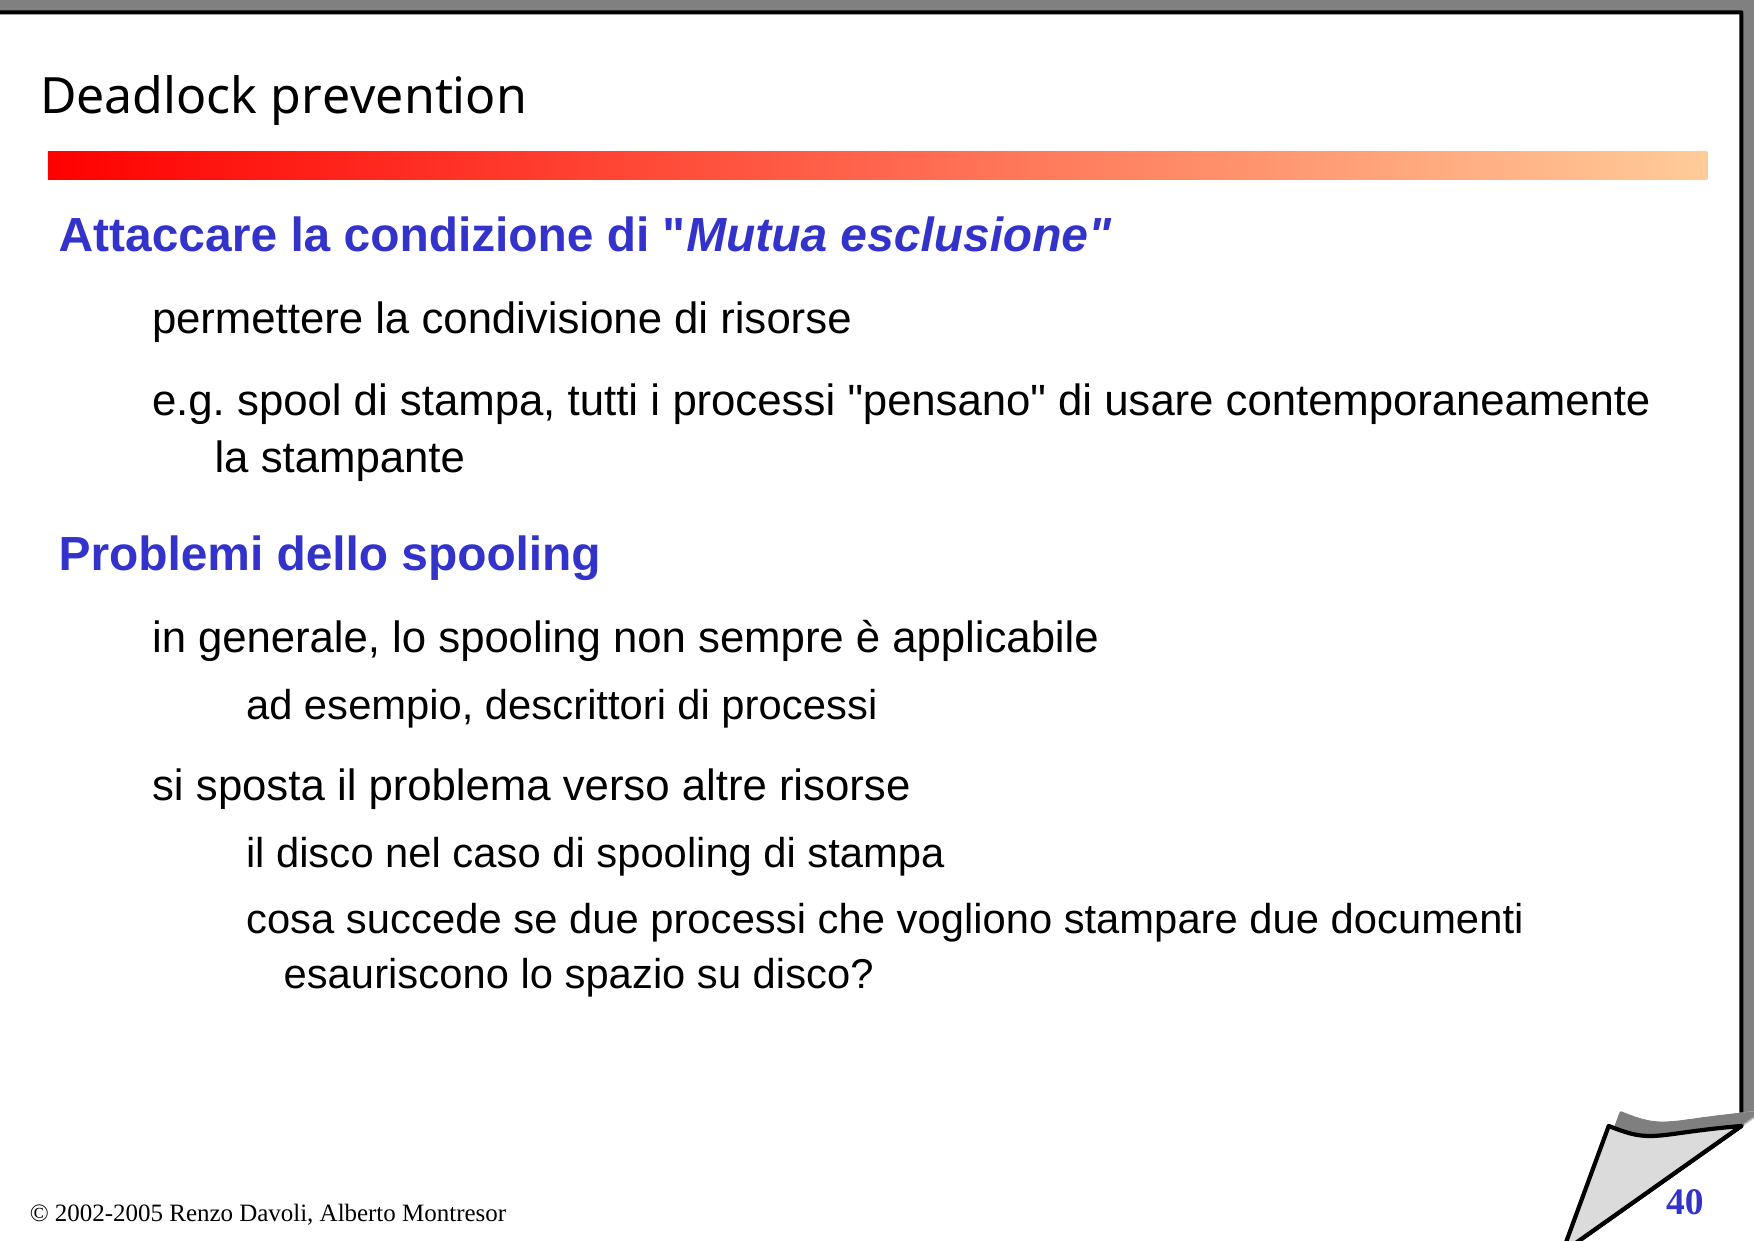

# Deadlock prevention
Attaccare la condizione di "Mutua esclusione"
permettere la condivisione di risorse
e.g. spool di stampa, tutti i processi "pensano" di usare contemporaneamente la stampante
Problemi dello spooling
in generale, lo spooling non sempre è applicabile
ad esempio, descrittori di processi
si sposta il problema verso altre risorse
il disco nel caso di spooling di stampa
cosa succede se due processi che vogliono stampare due documenti esauriscono lo spazio su disco?